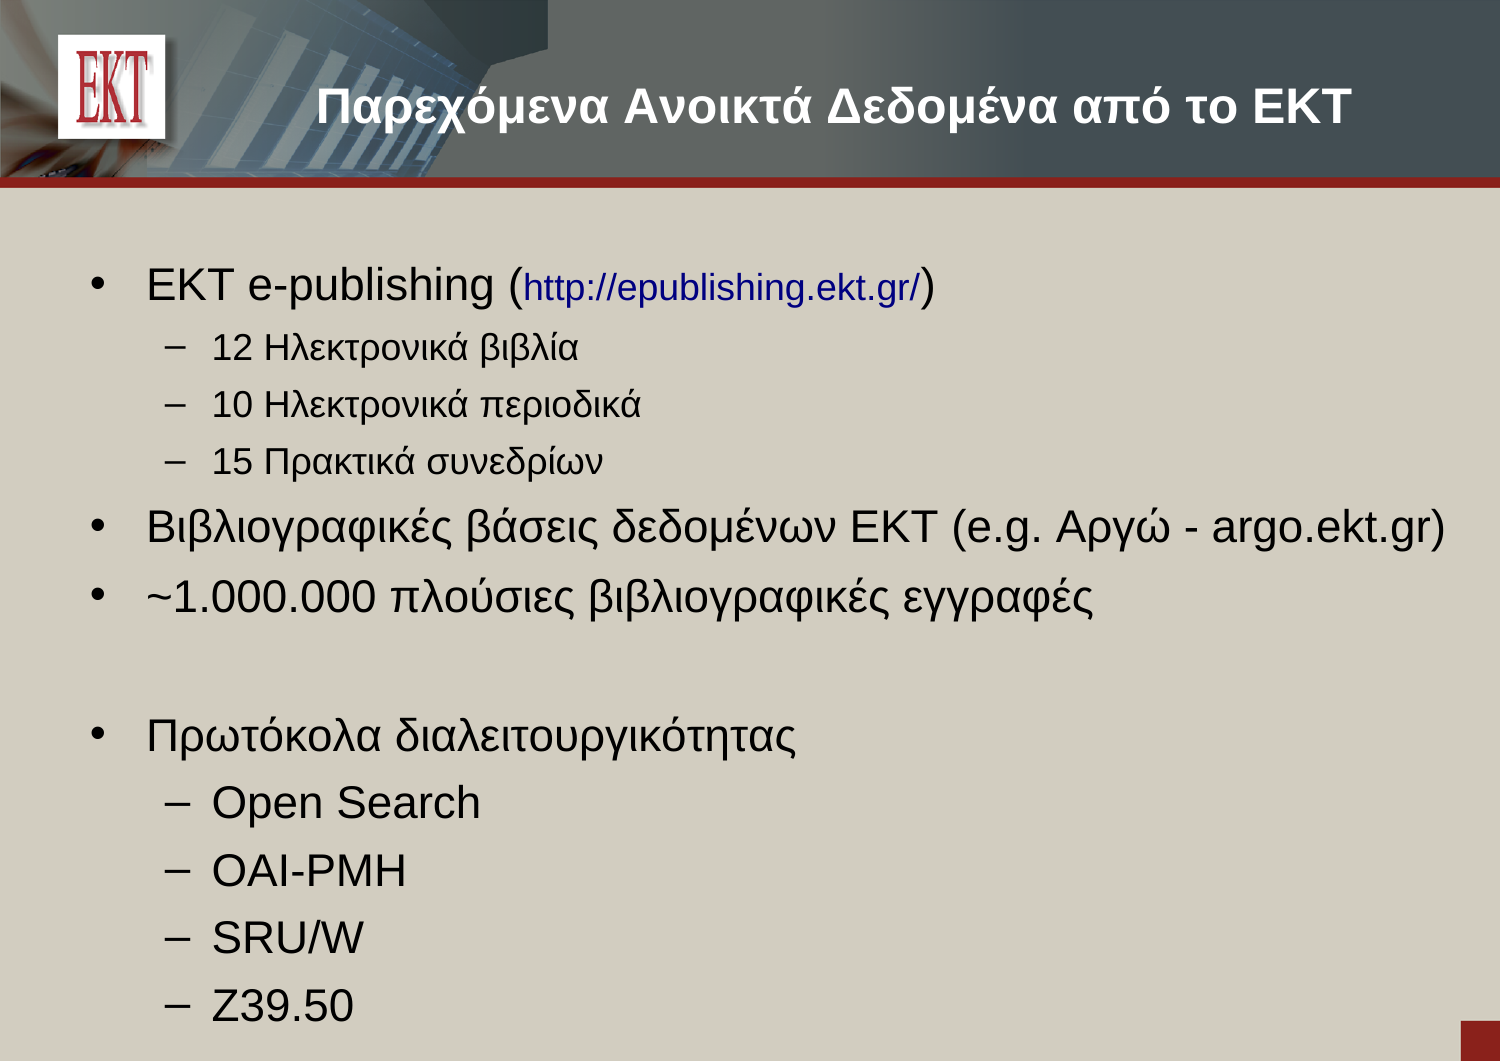

# Παρεχόμενα Ανοικτά Δεδομένα από το EKT
EKT e-publishing (http://epublishing.ekt.gr/)
12 Ηλεκτρονικά βιβλία
10 Ηλεκτρονικά περιοδικά
15 Πρακτικά συνεδρίων
Βιβλιογραφικές βάσεις δεδομένων ΕΚΤ (e.g. Αργώ - argo.ekt.gr)
~1.000.000 πλούσιες βιβλιογραφικές εγγραφές
Πρωτόκολα διαλειτουργικότητας
Open Search
OAI-PMH
SRU/W
Z39.50